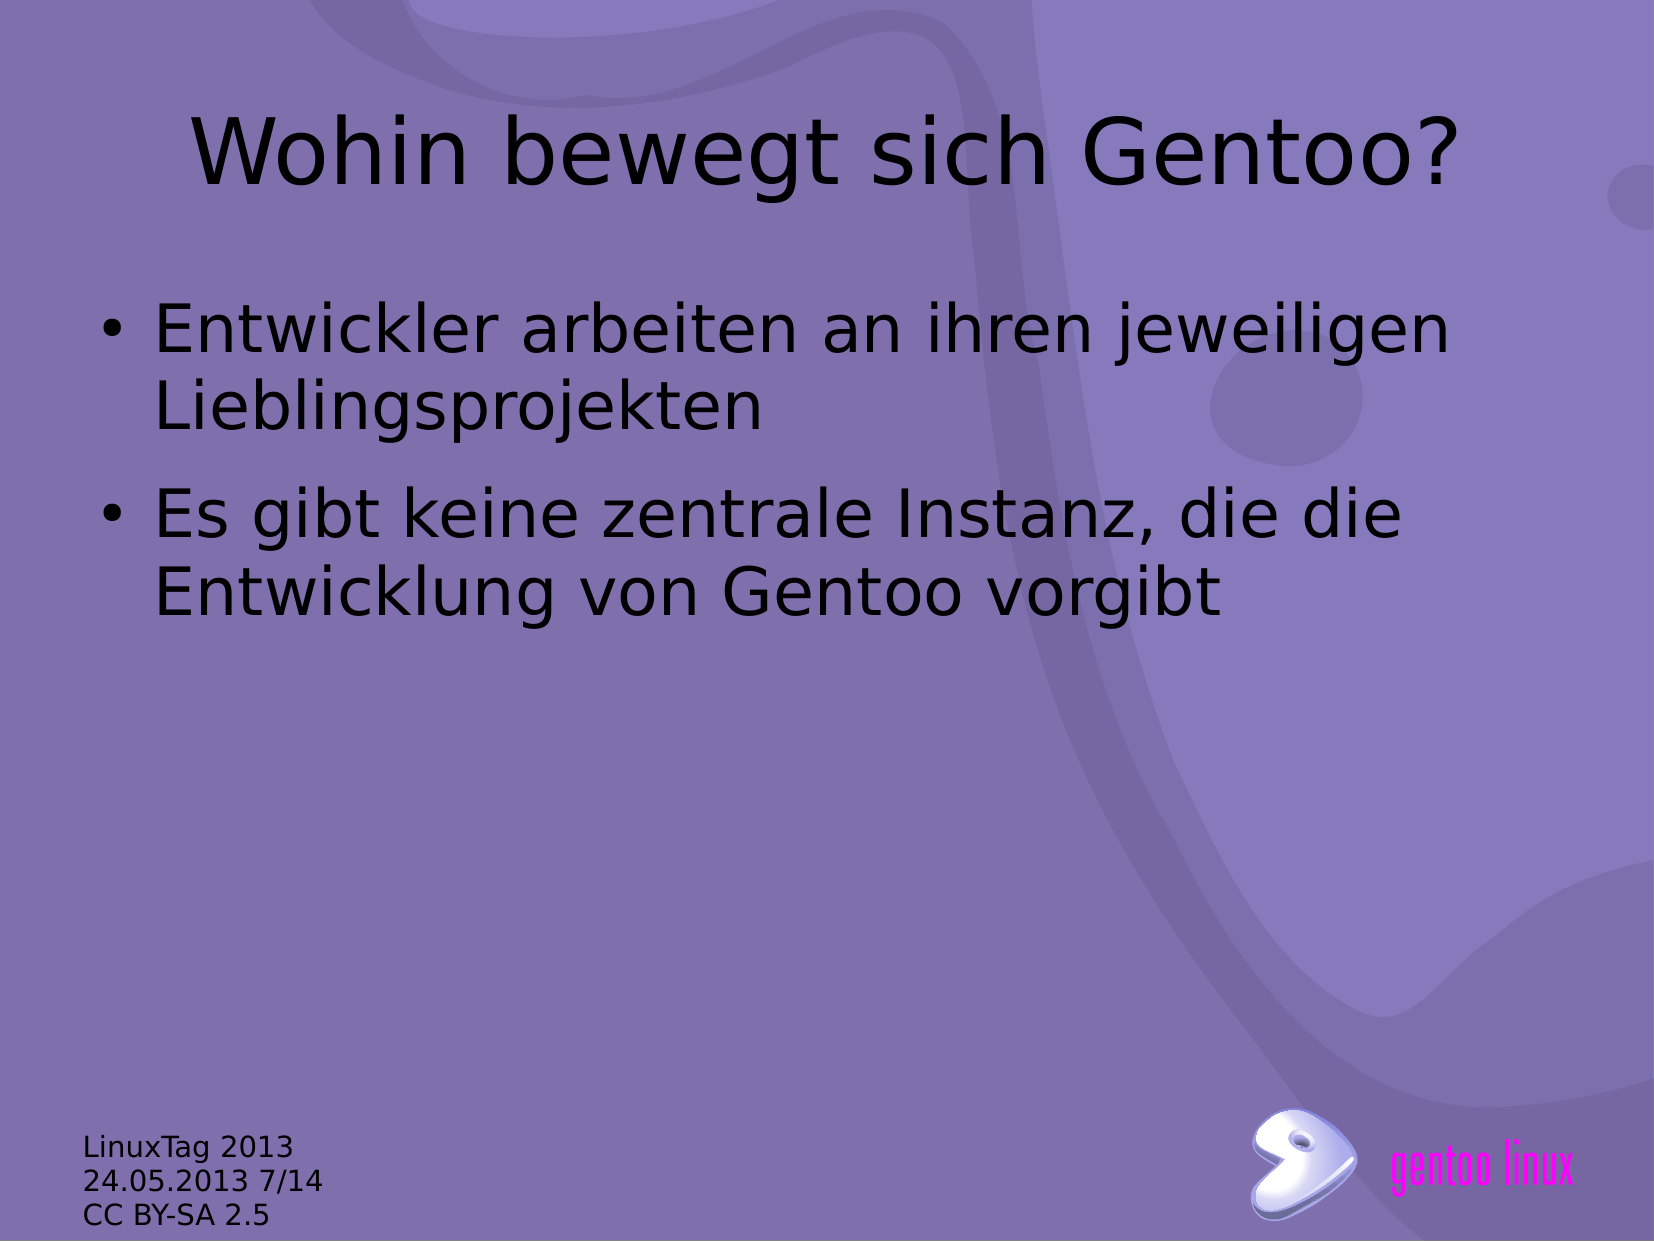

# Wohin bewegt sich Gentoo?
Entwickler arbeiten an ihren jeweiligen Lieblingsprojekten
Es gibt keine zentrale Instanz, die die Entwicklung von Gentoo vorgibt